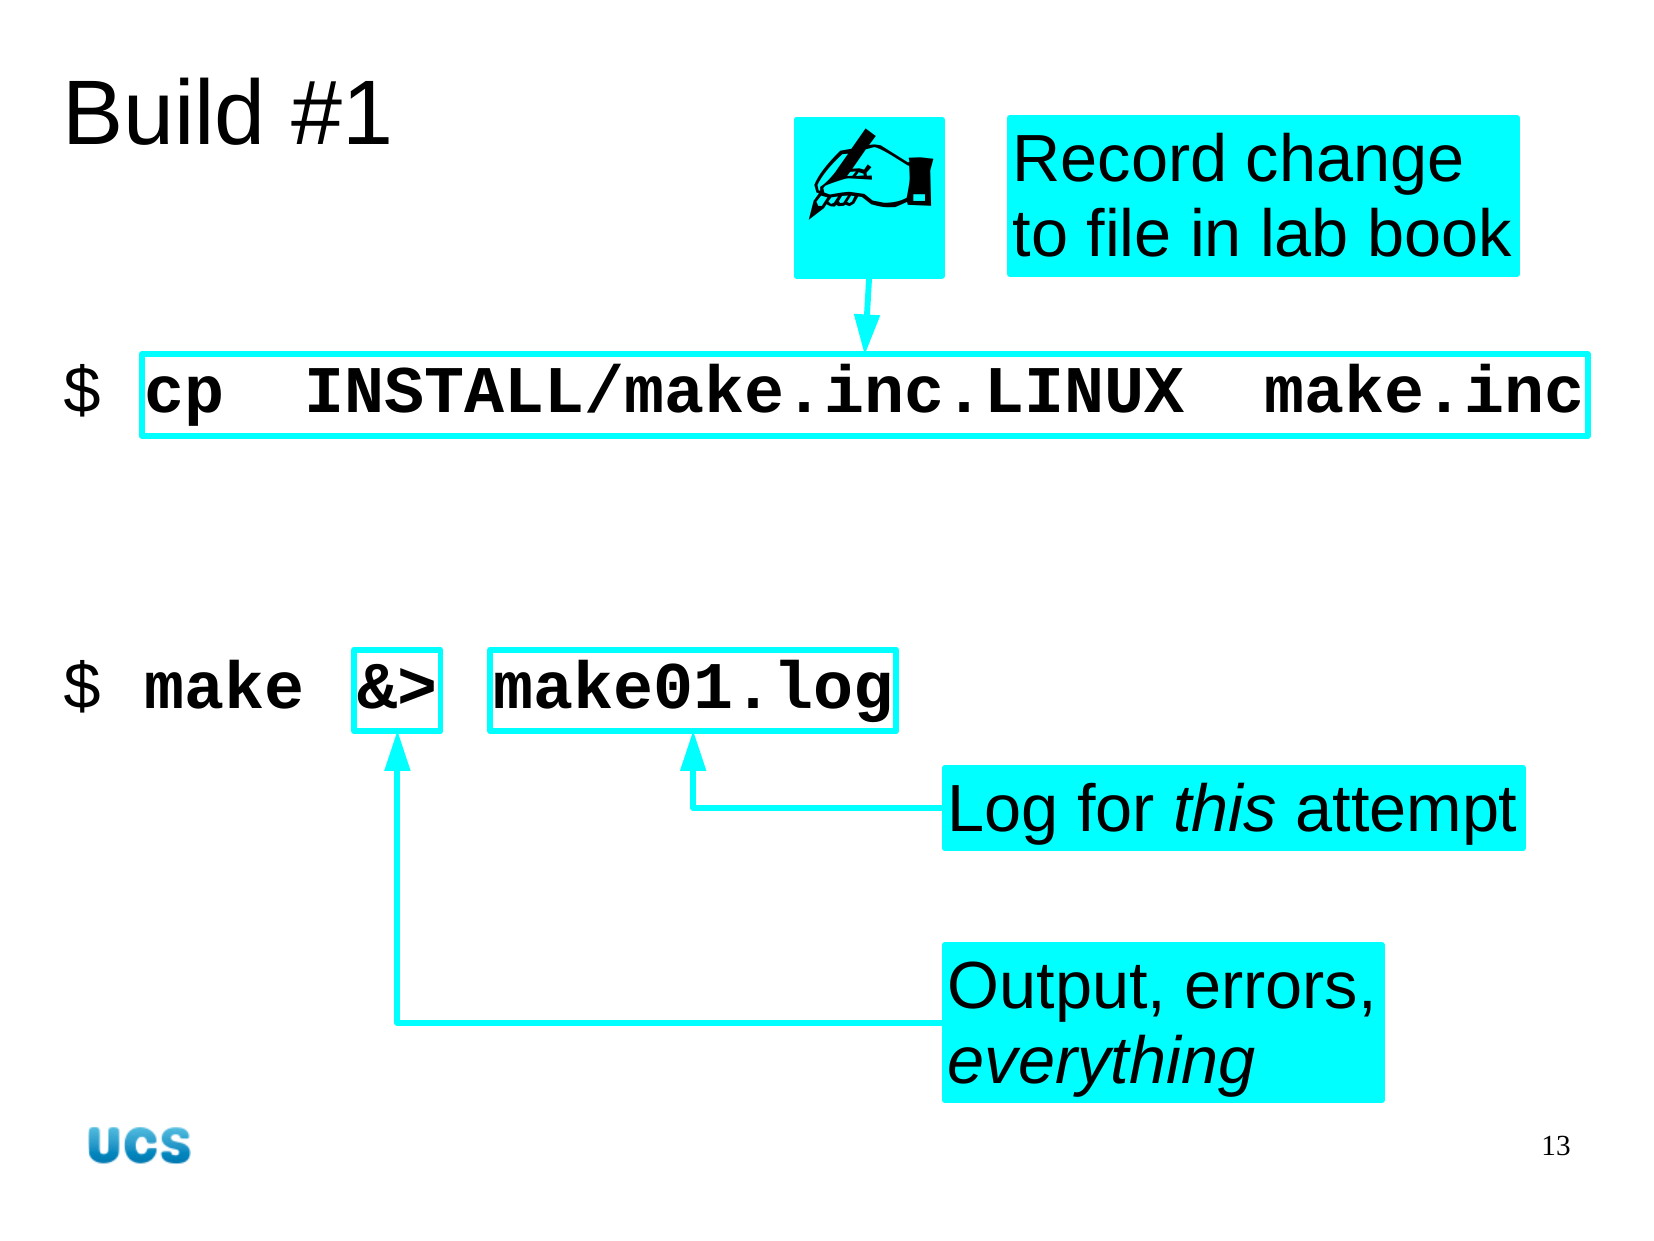

Build #1
Record change
to file in lab book

$
cp INSTALL/make.inc.LINUX make.inc
$
make
&>
make01.log
Log for this attempt
Output, errors,
everything
13